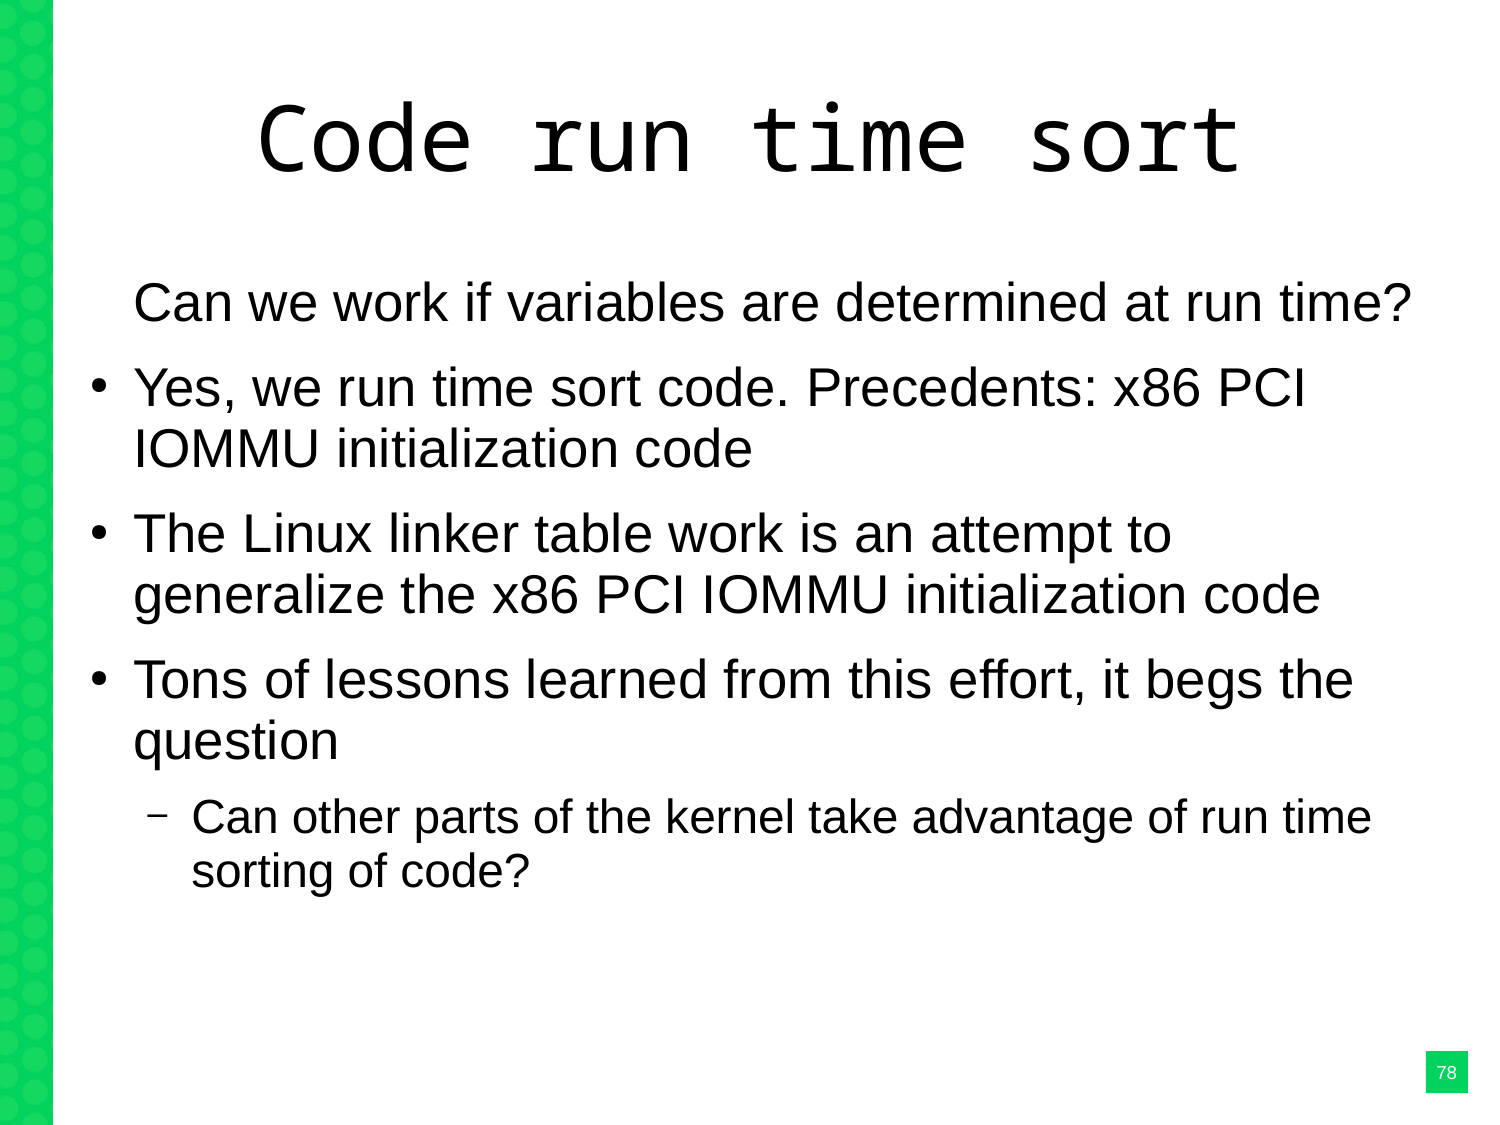

# Code run time sort
Can we work if variables are determined at run time?
Yes, we run time sort code. Precedents: x86 PCI IOMMU initialization code
The Linux linker table work is an attempt to generalize the x86 PCI IOMMU initialization code
Tons of lessons learned from this effort, it begs the question
Can other parts of the kernel take advantage of run time sorting of code?